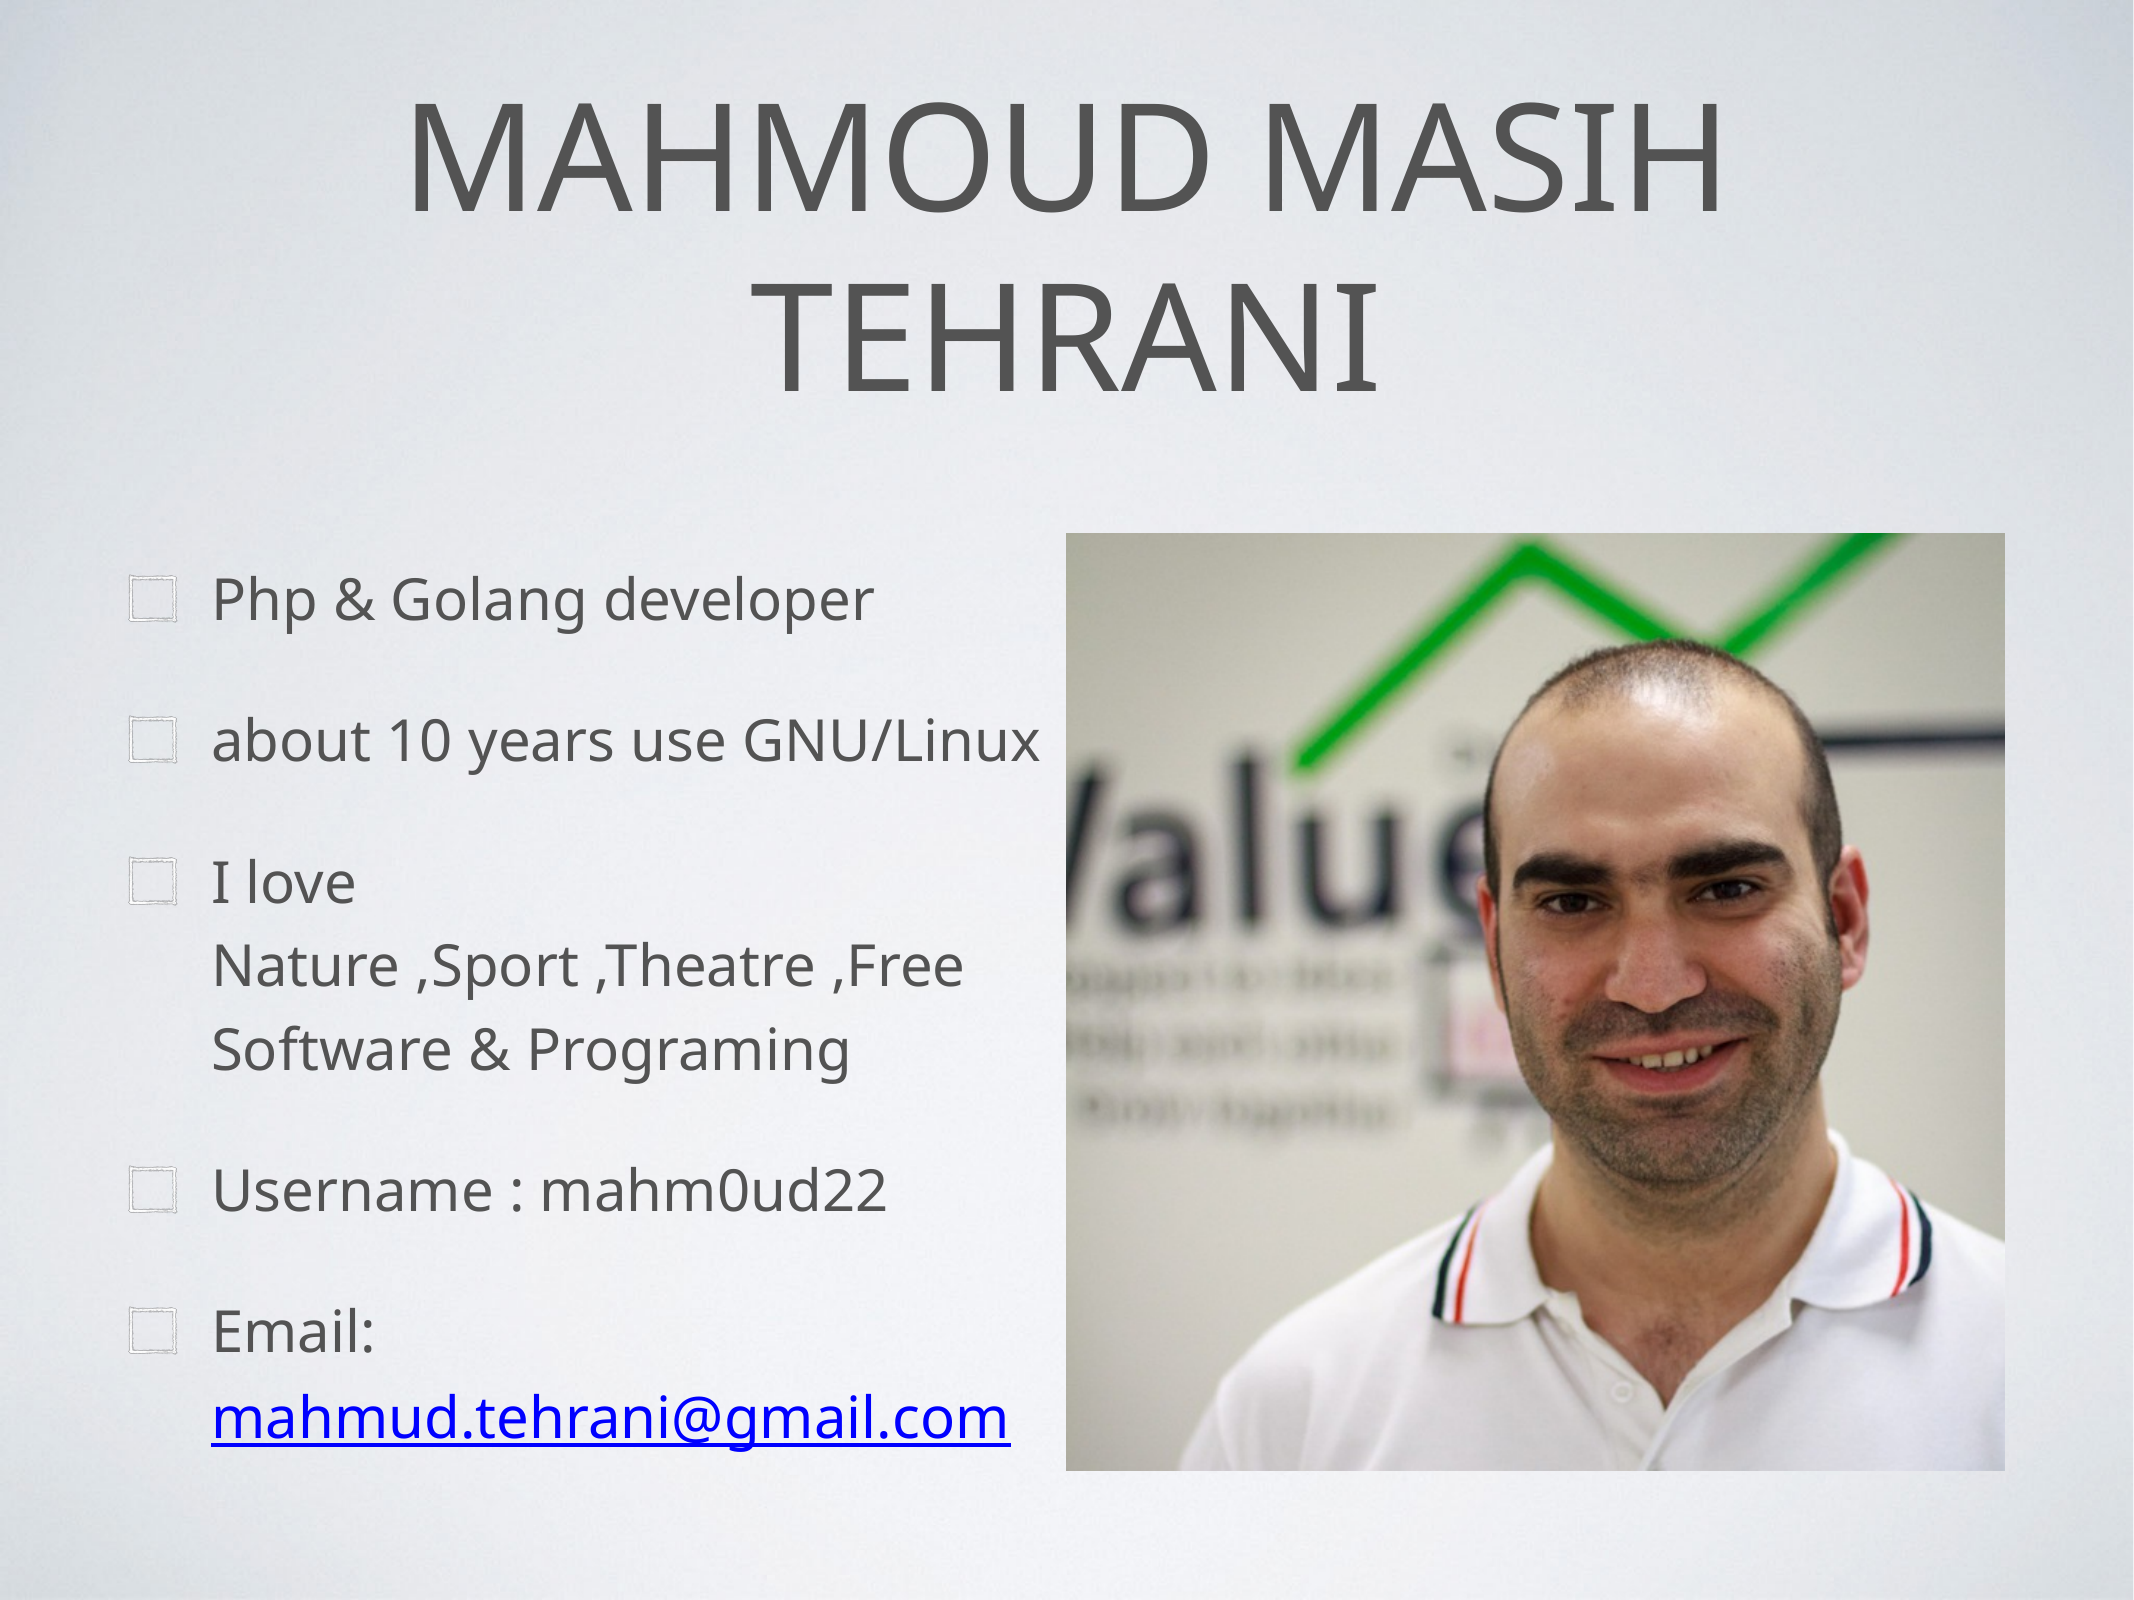

# Mahmoud Masih Tehrani
Php & Golang developer
about 10 years use GNU/Linux
I love Nature ,Sport ,Theatre ,Free Software & Programing
Username : mahm0ud22
Email: mahmud.tehrani@gmail.com